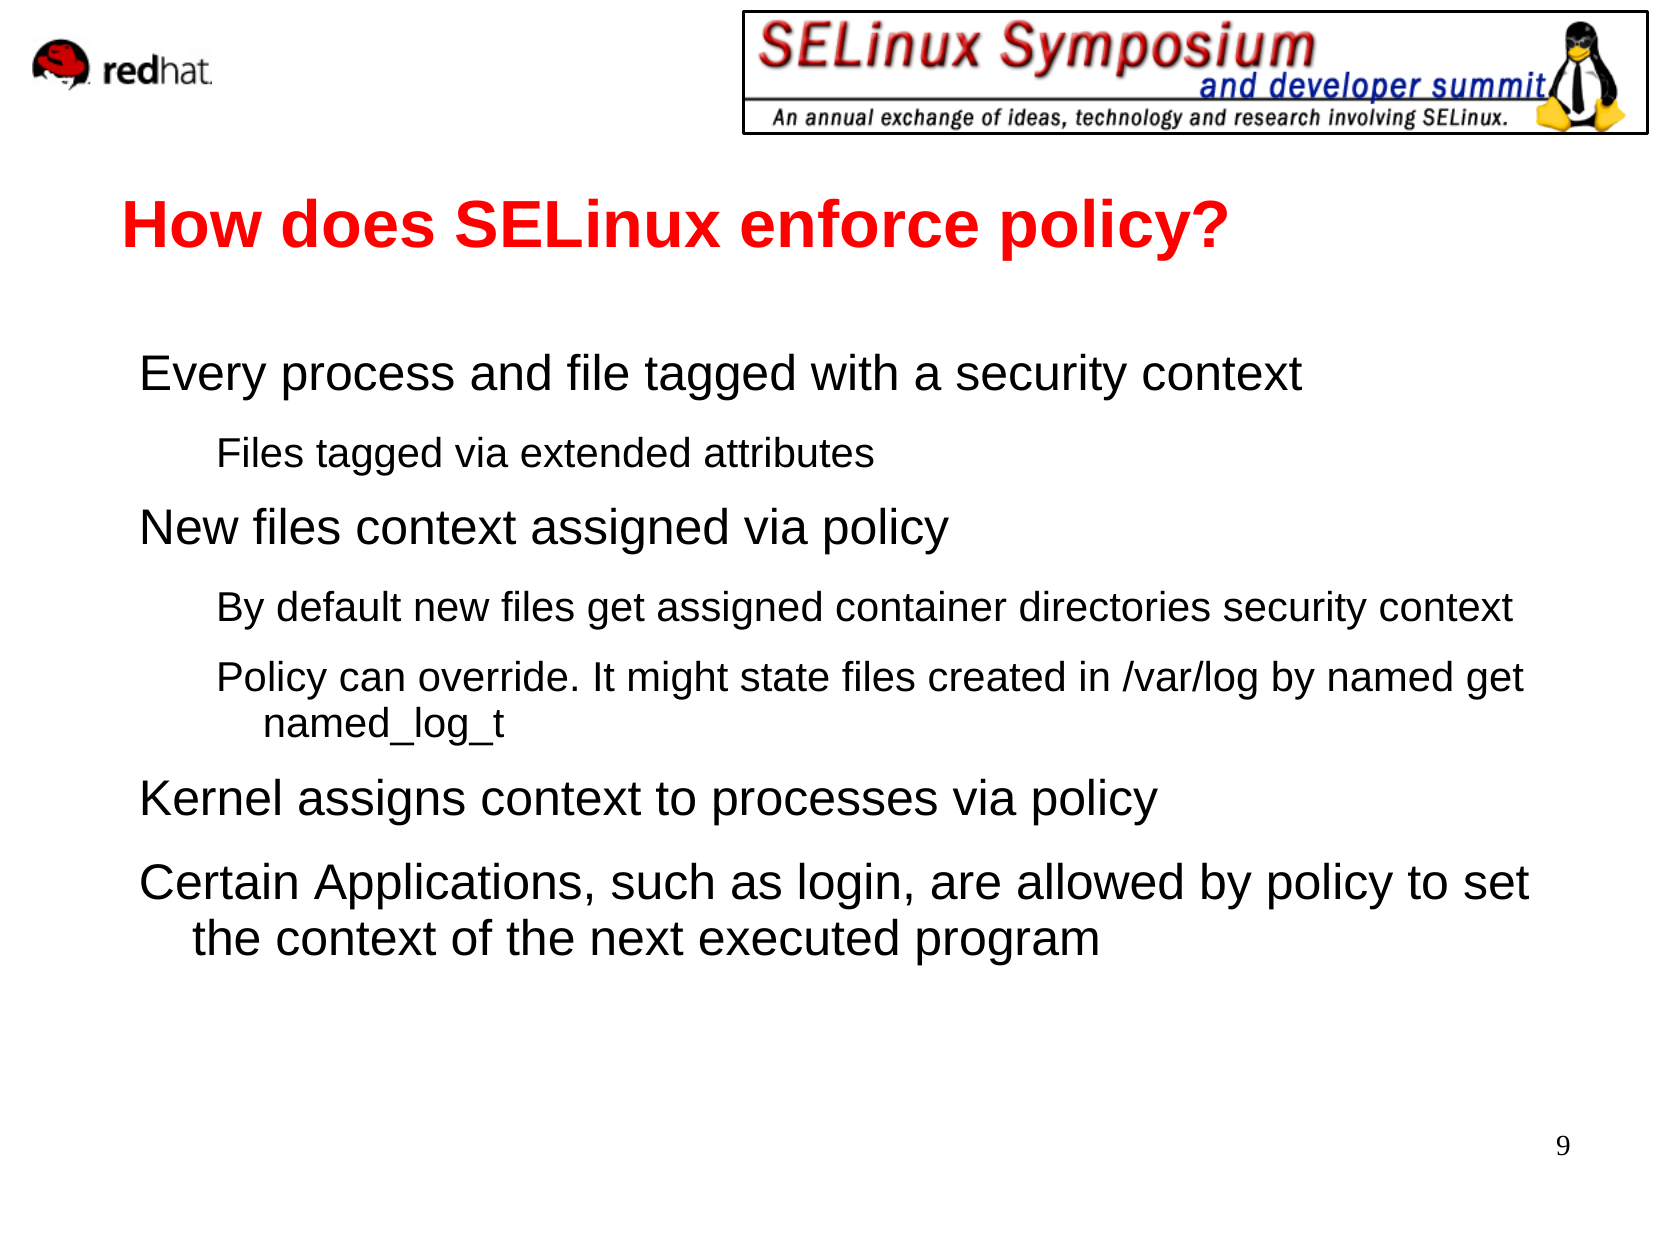

# How does SELinux enforce policy?
Every process and file tagged with a security context
Files tagged via extended attributes
New files context assigned via policy
By default new files get assigned container directories security context
Policy can override. It might state files created in /var/log by named get named_log_t
Kernel assigns context to processes via policy
Certain Applications, such as login, are allowed by policy to set the context of the next executed program